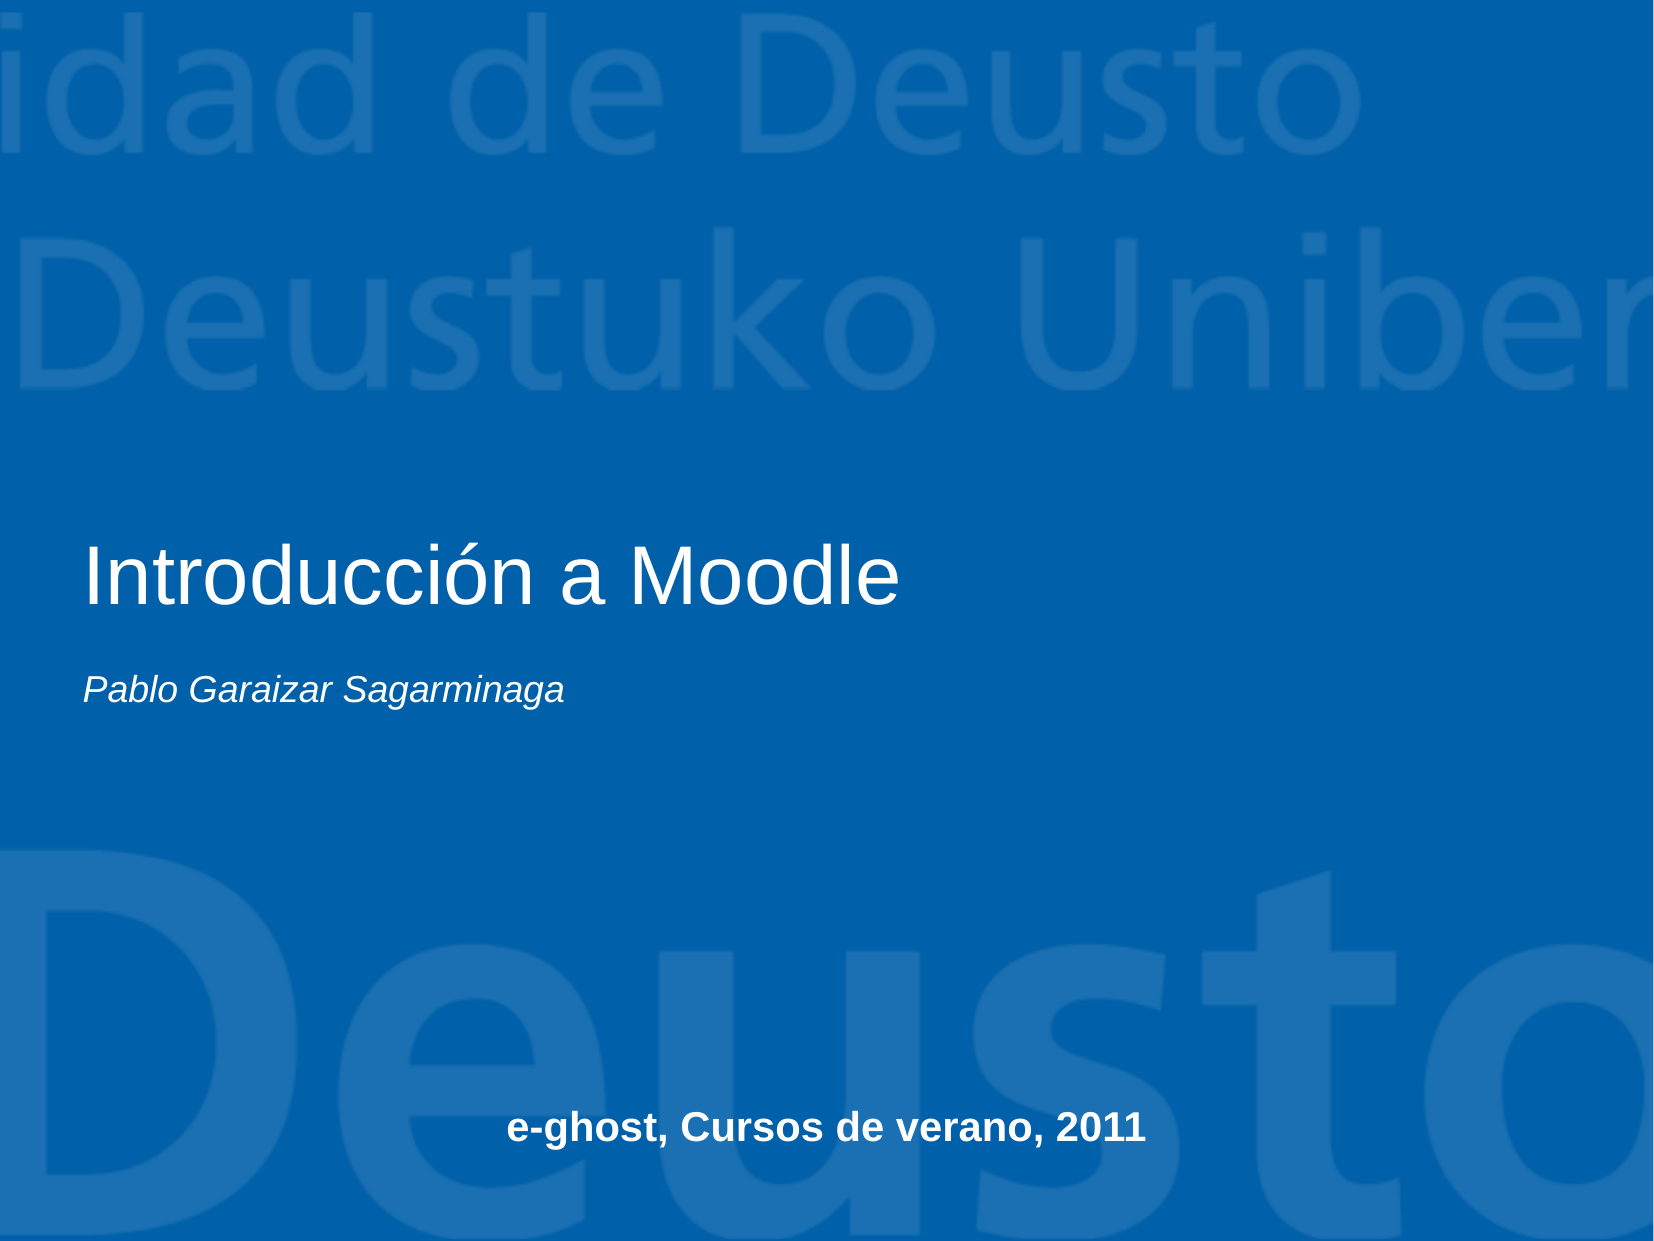

# Introducción a Moodle Pablo Garaizar Sagarminaga
e-ghost, Cursos de verano, 2011